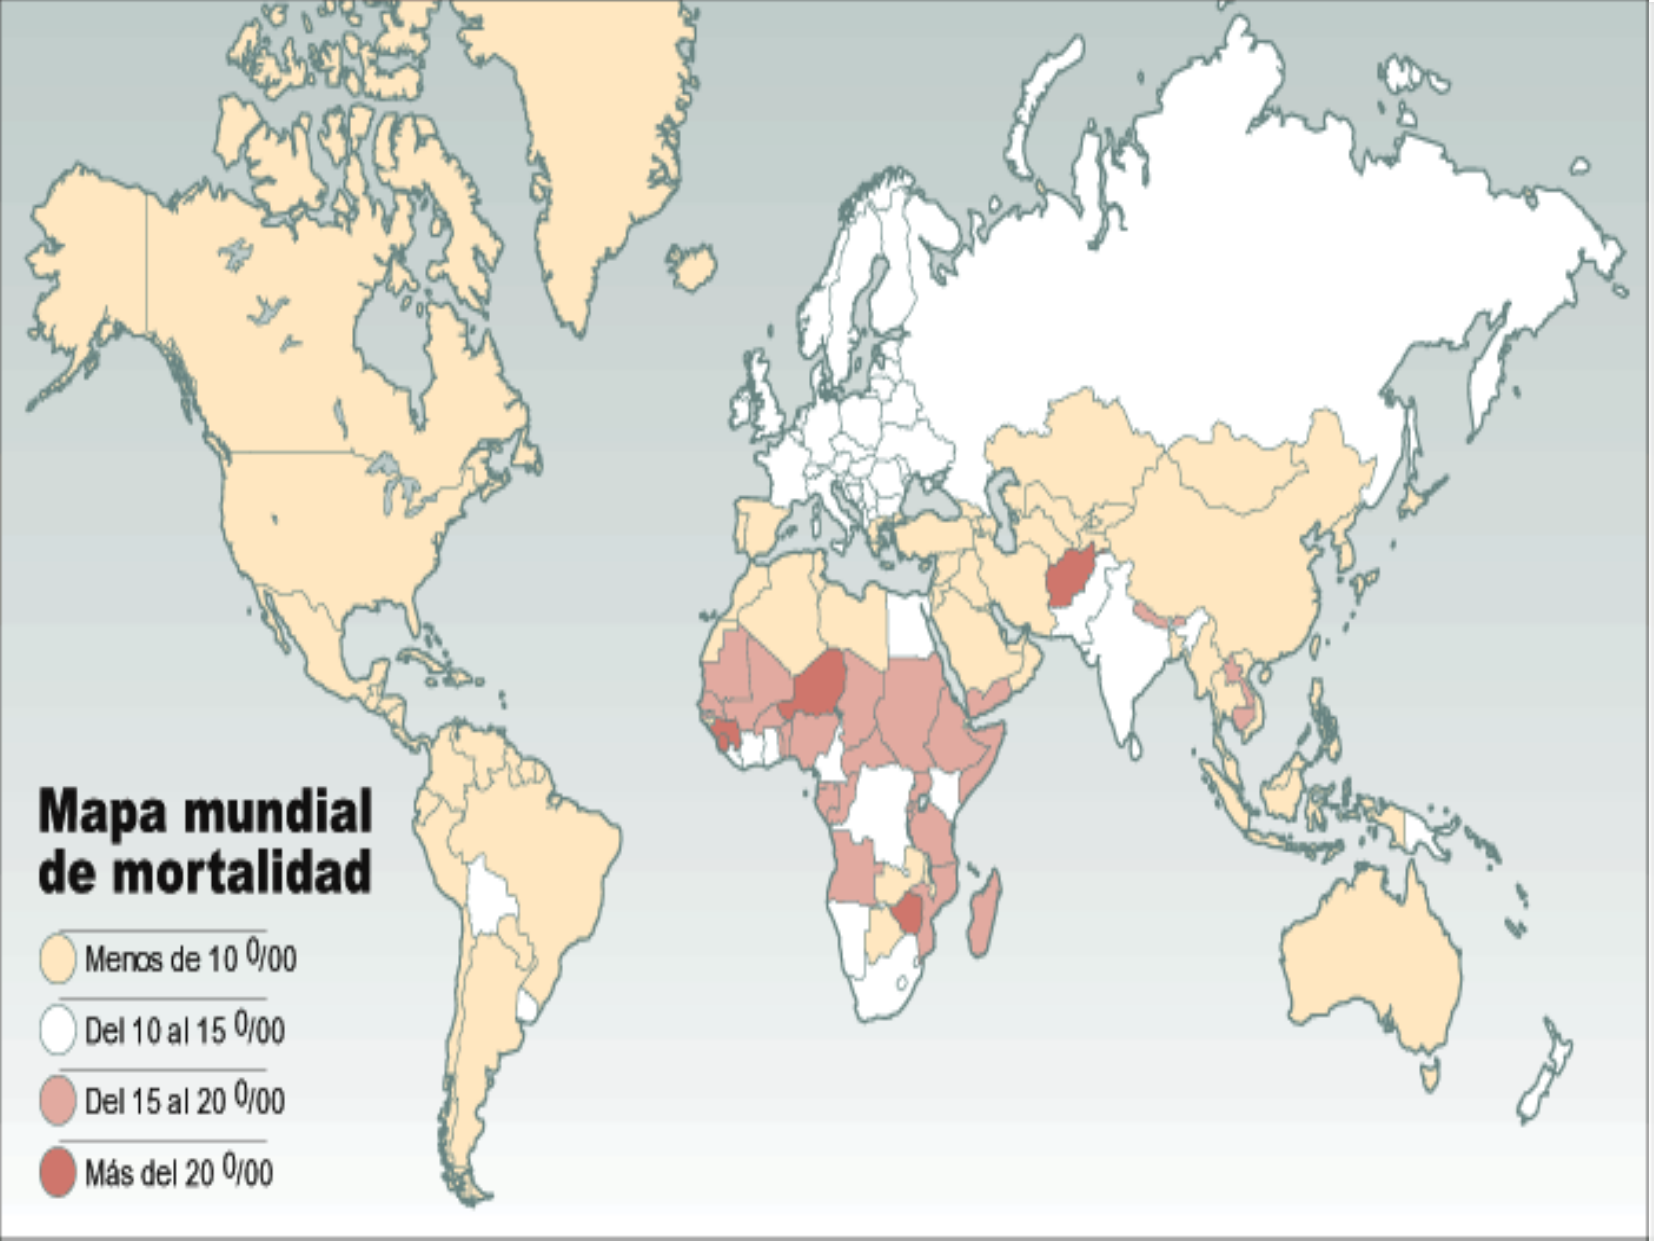

3.2.La mortalidad.
Número de personas que fallecen en un año en un lugar
Nº defunciones en un año
Población total
Fórmulas
TM=
x1000
Difuntos menores de un año
TMI=
x1000
Nº de nacimientos
La Mortalidad
Países desarrollados
Baja
Fenómeno de la mortalidad infantil
Varía según el nivel de desarrollo
económico
Países subdesarrollados
Alta